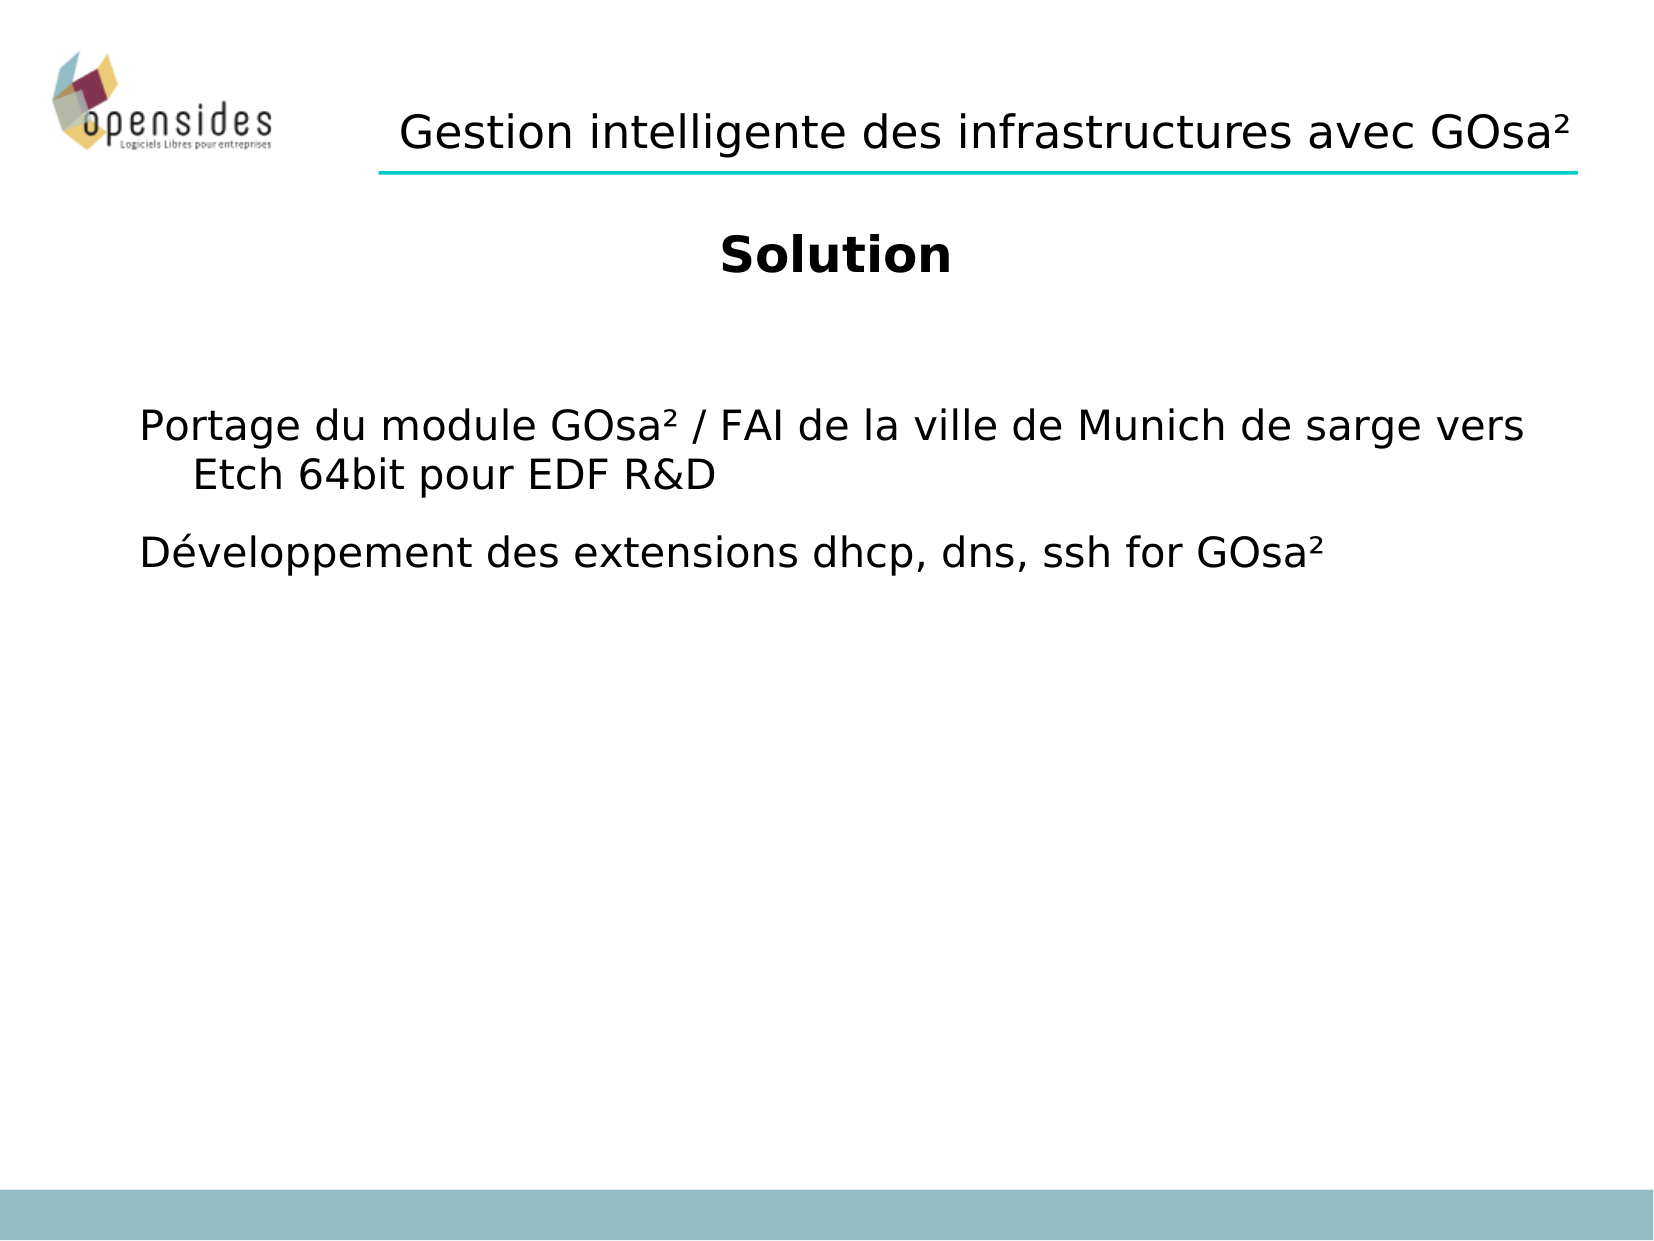

Gestion intelligente des infrastructures avec GOsa²
# Solution
Portage du module GOsa² / FAI de la ville de Munich de sarge vers Etch 64bit pour EDF R&D
Développement des extensions dhcp, dns, ssh for GOsa²